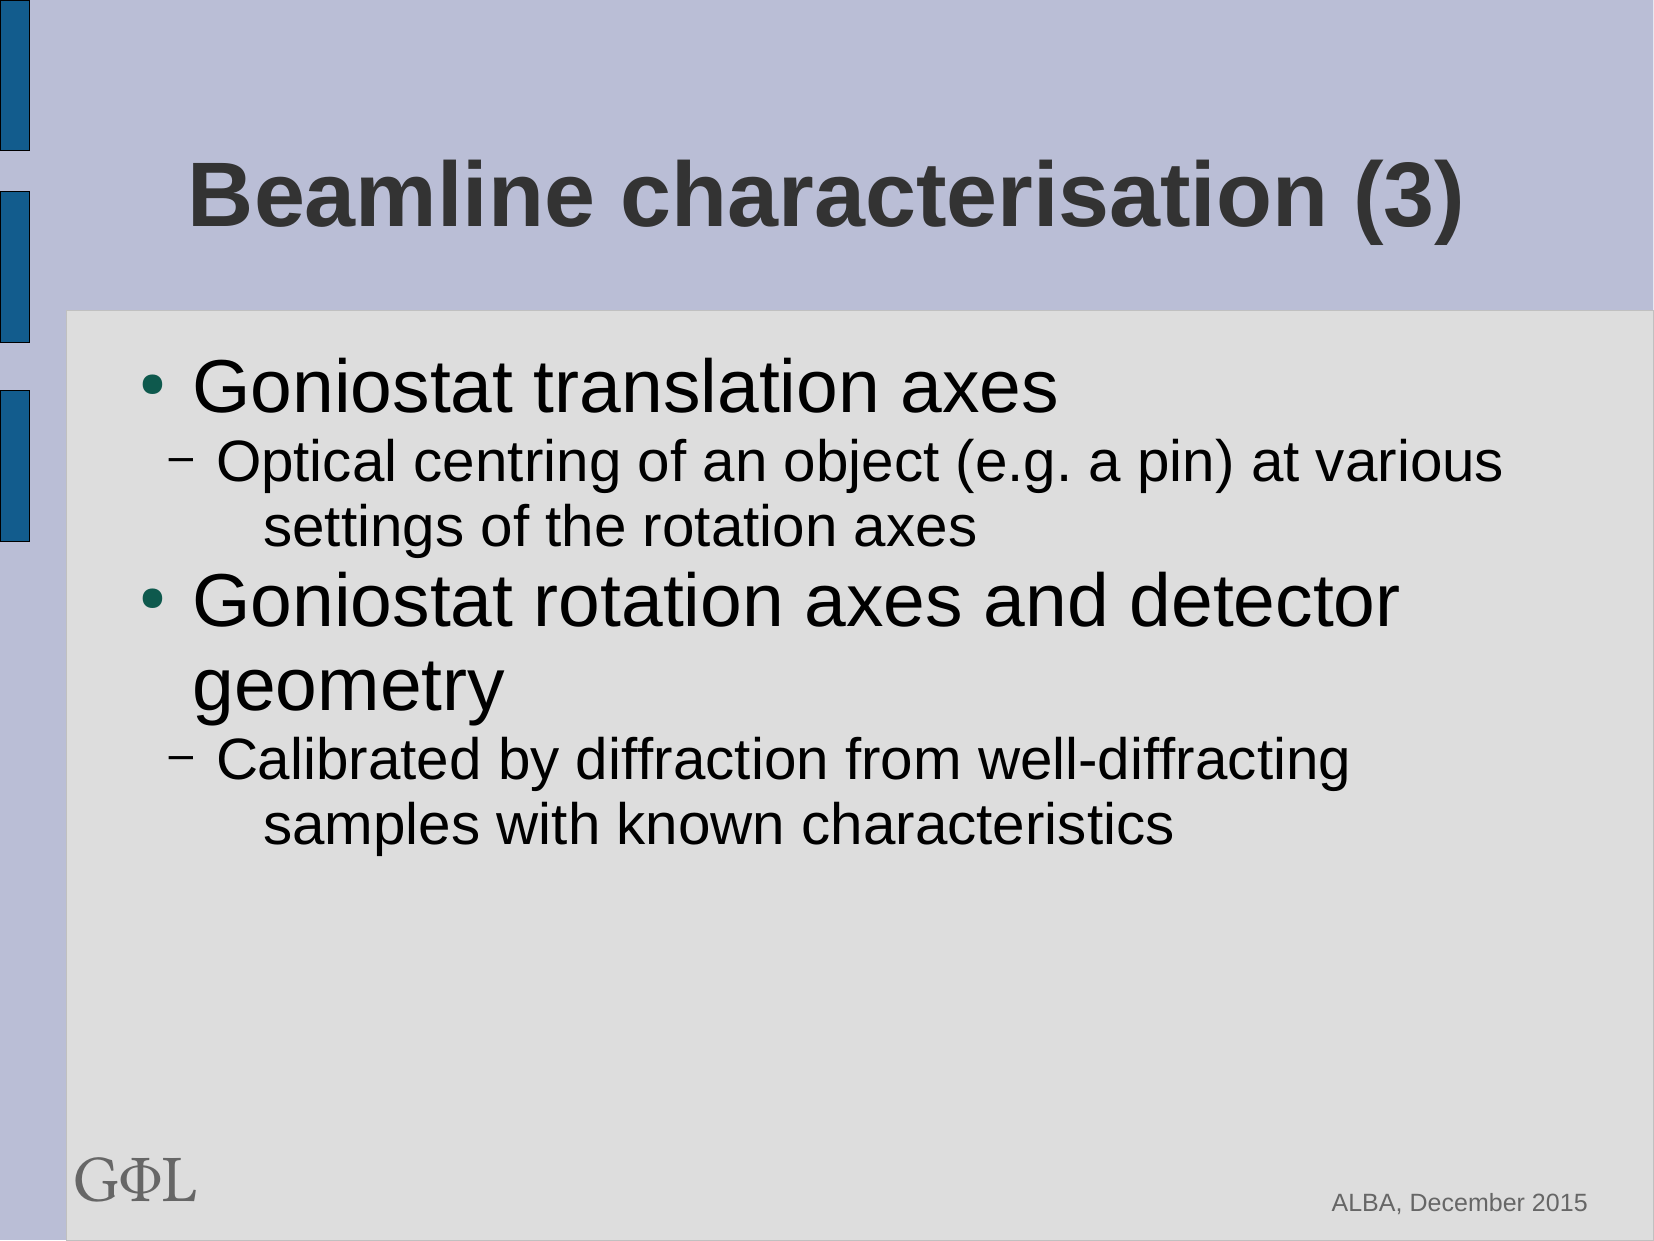

# Beamline characterisation (3)
Goniostat translation axes
Optical centring of an object (e.g. a pin) at various settings of the rotation axes
Goniostat rotation axes and detector geometry
Calibrated by diffraction from well-diffracting samples with known characteristics